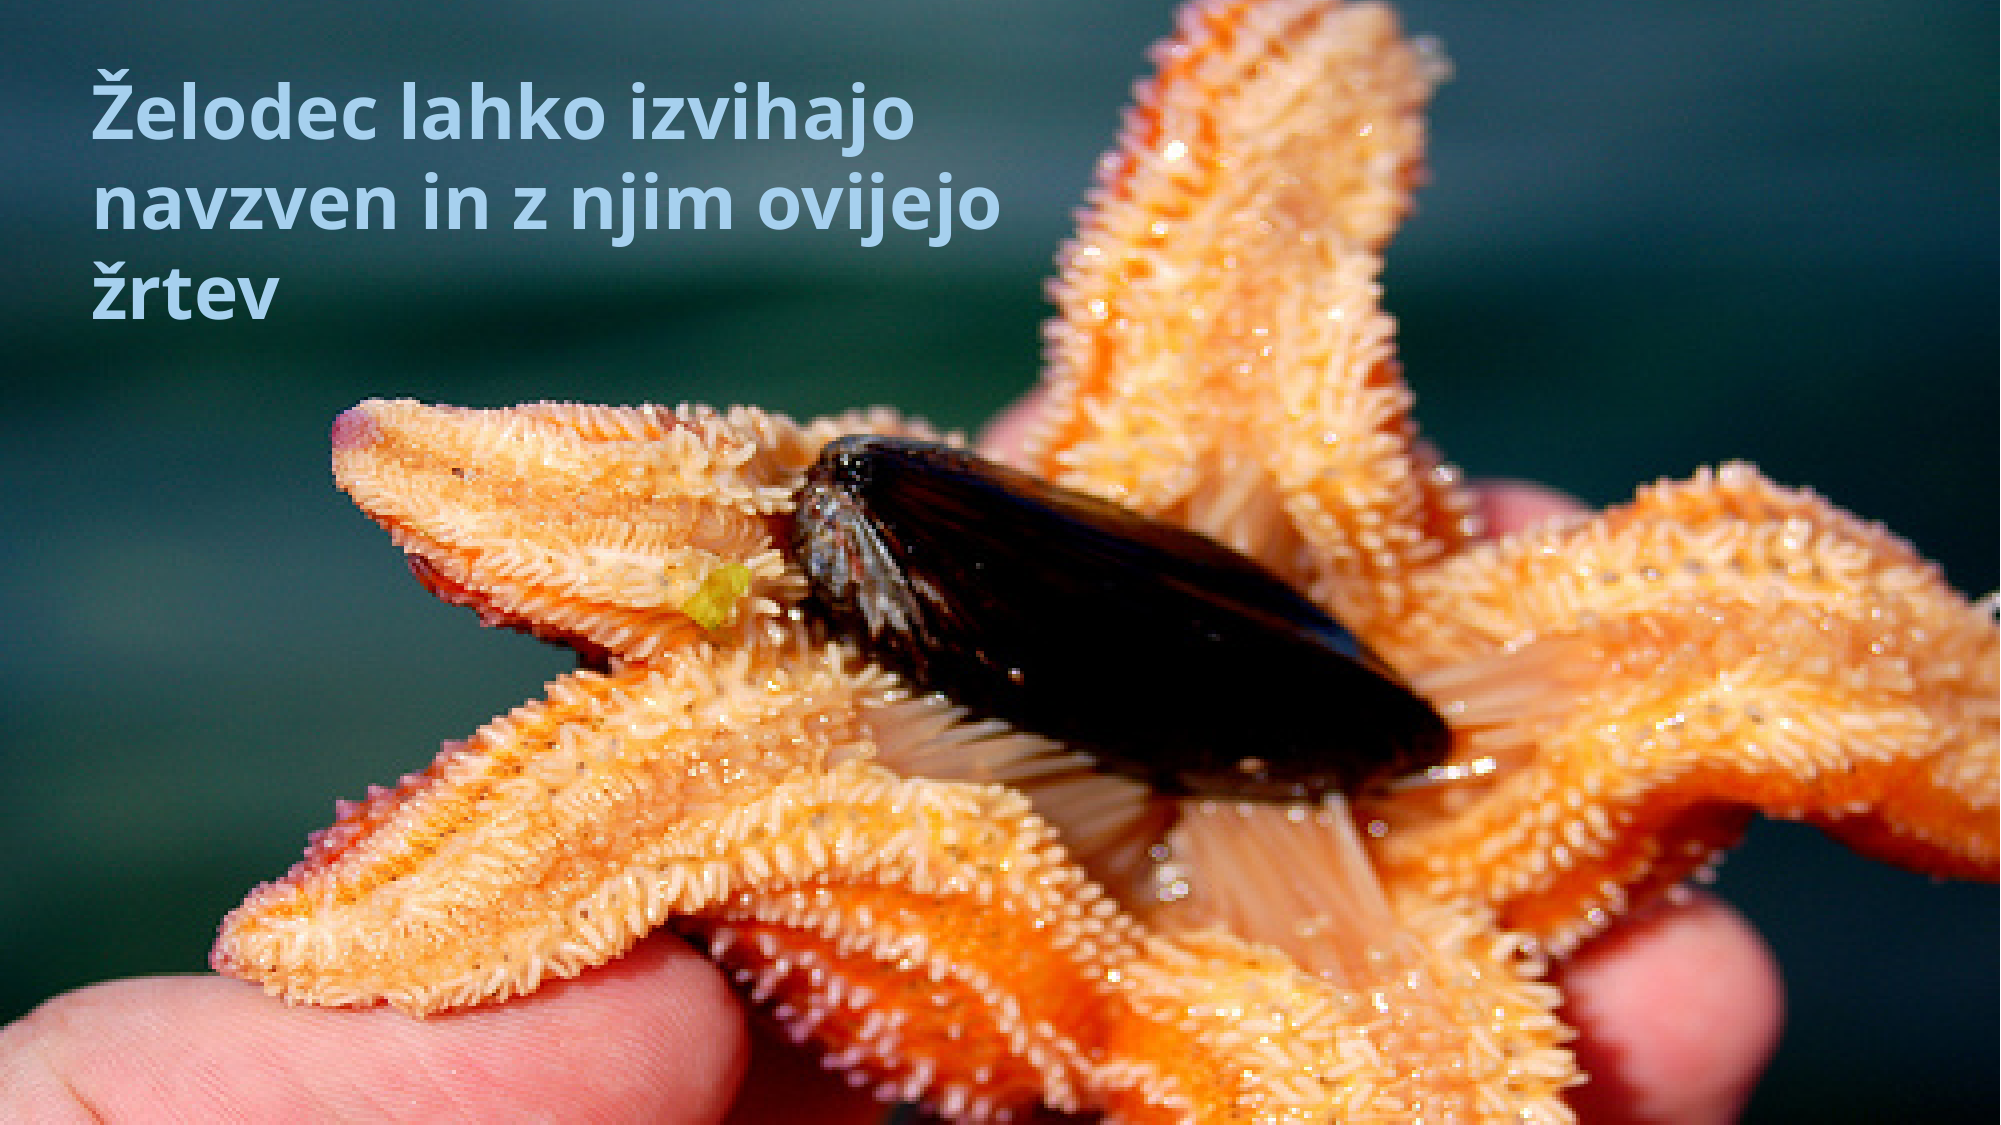

Želodec lahko izvihajo navzven in z njim ovijejo žrtev
#